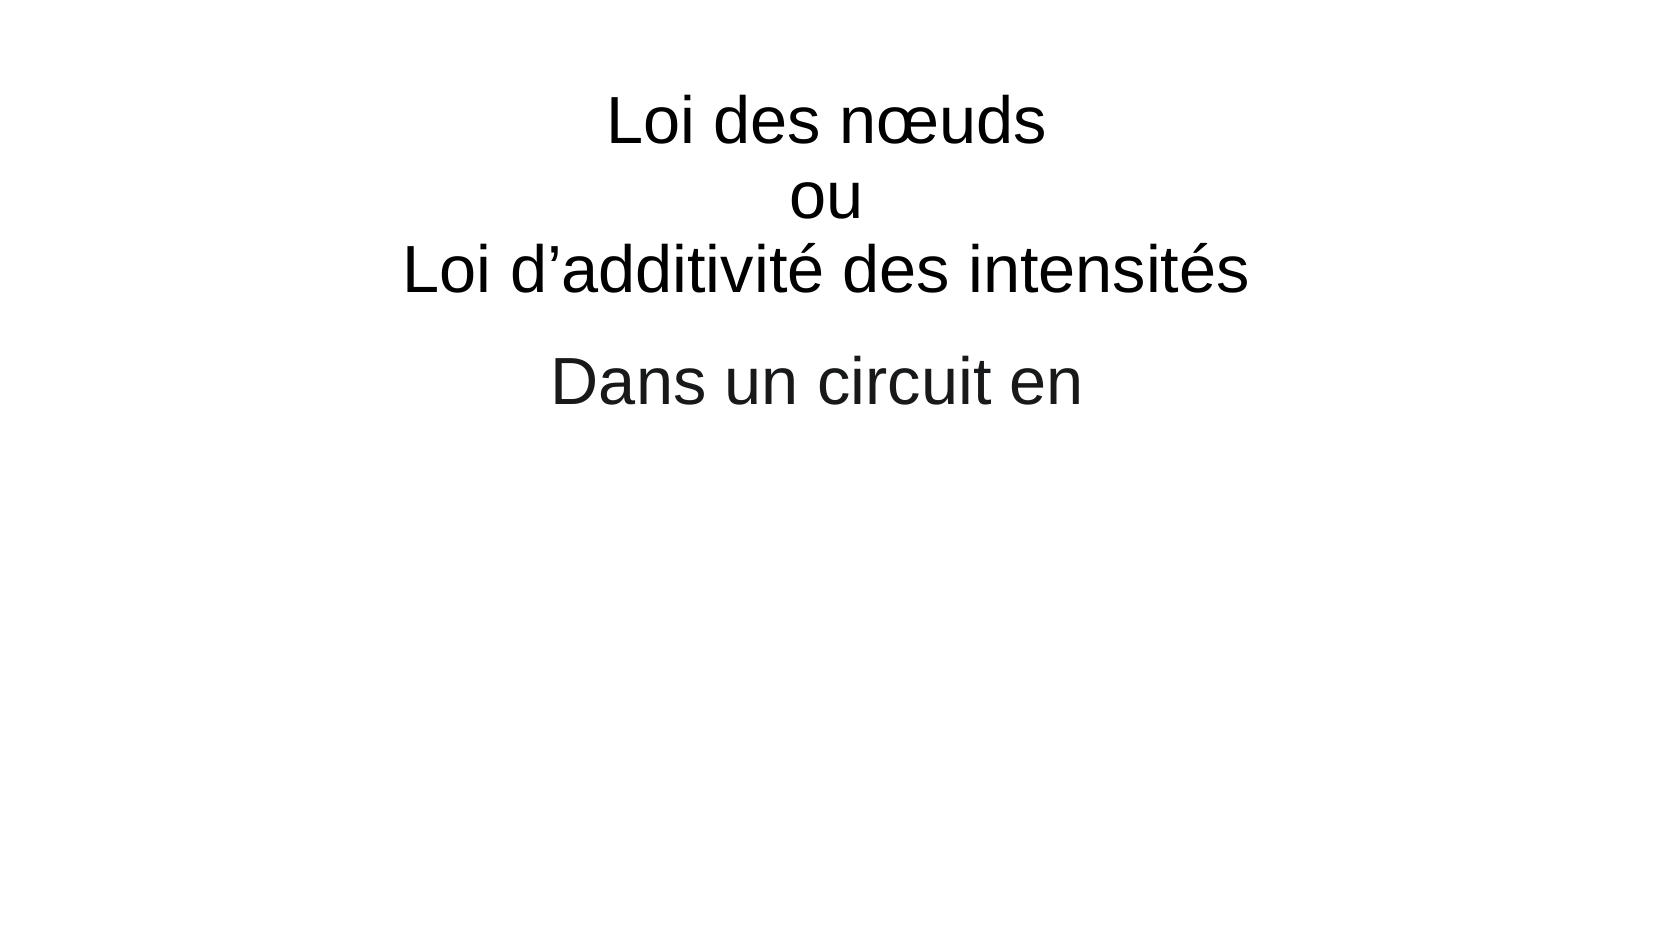

# Loi des nœuds
ou
Loi d’additivité des intensités
Dans un circuit en